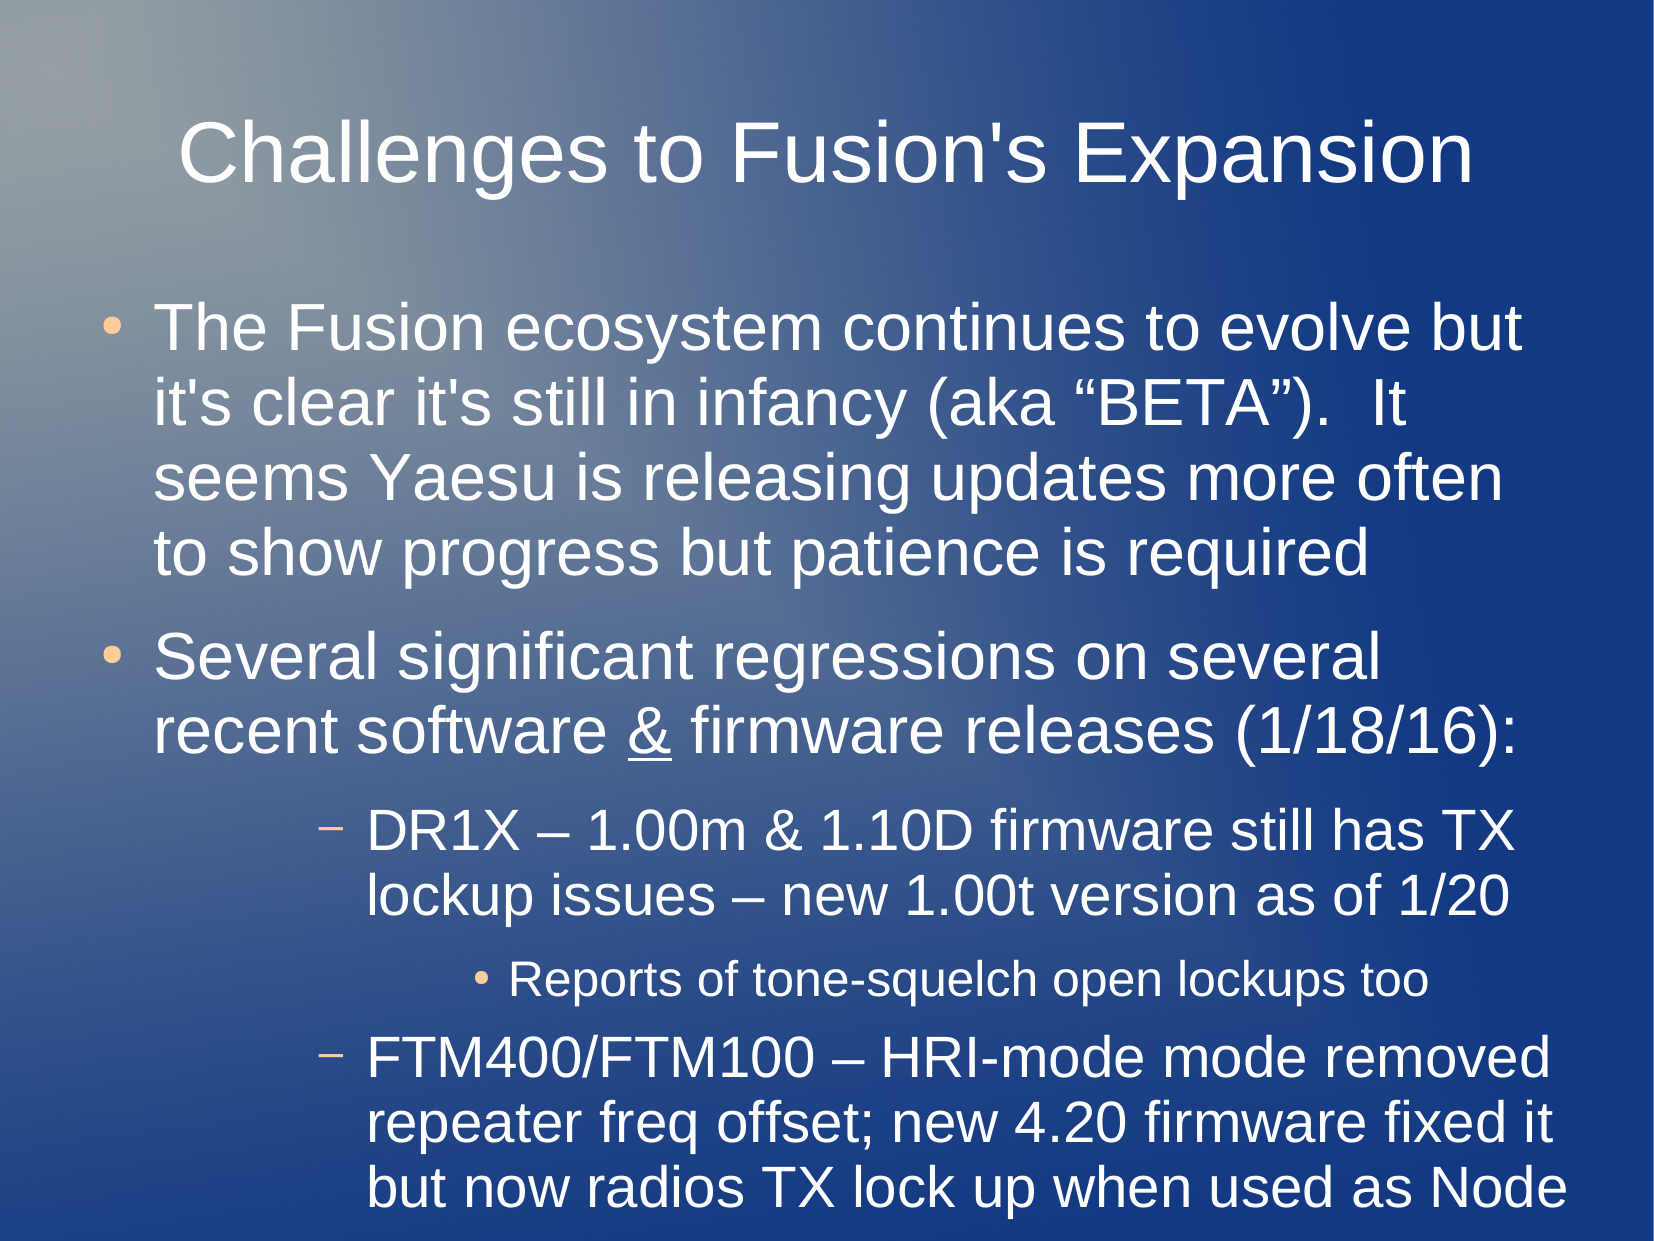

# Challenges to Fusion's Expansion
The Fusion ecosystem continues to evolve but it's clear it's still in infancy (aka “BETA”). It seems Yaesu is releasing updates more often to show progress but patience is required
Several significant regressions on several recent software & firmware releases (1/18/16):
DR1X – 1.00m & 1.10D firmware still has TX lockup issues – new 1.00t version as of 1/20
Reports of tone-squelch open lockups too
FTM400/FTM100 – HRI-mode mode removed repeater freq offset; new 4.20 firmware fixed it but now radios TX lock up when used as Node